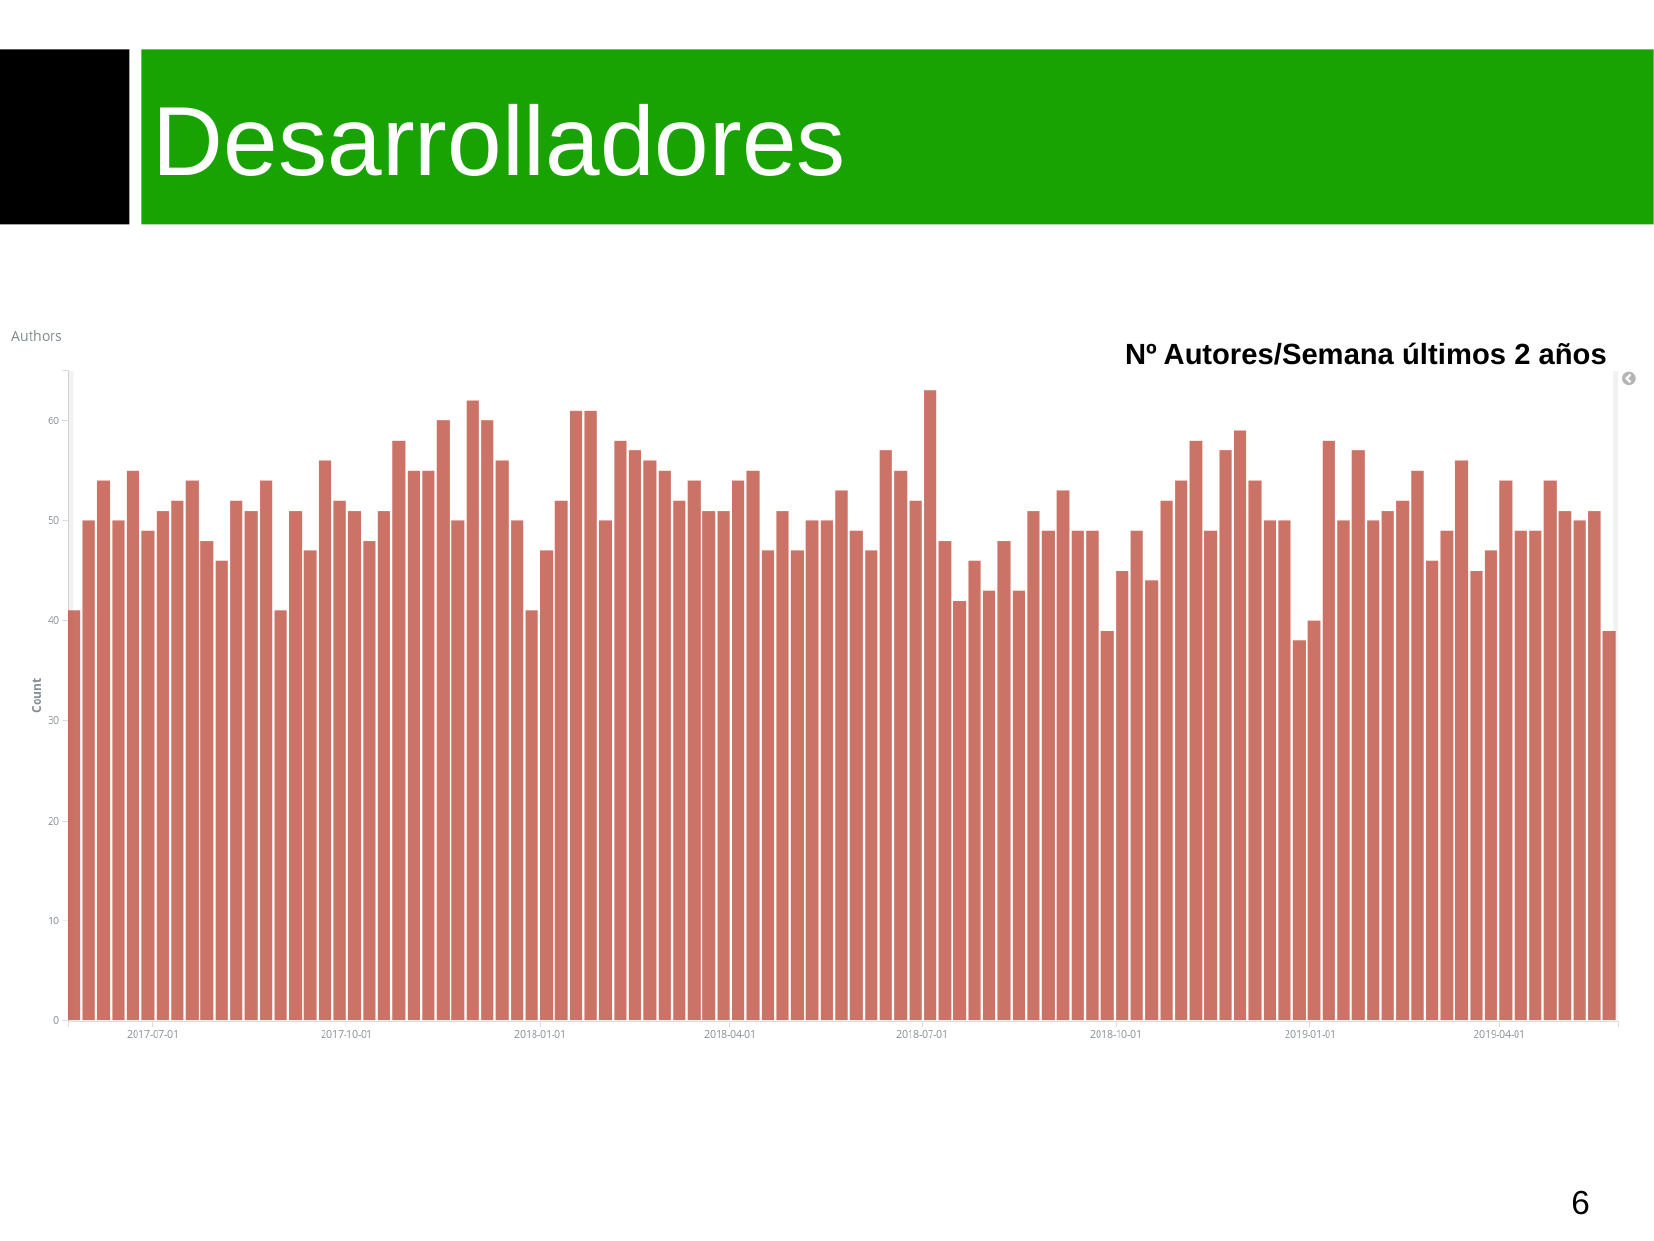

# Desarrolladores
Nº Autores/Semana últimos 2 años